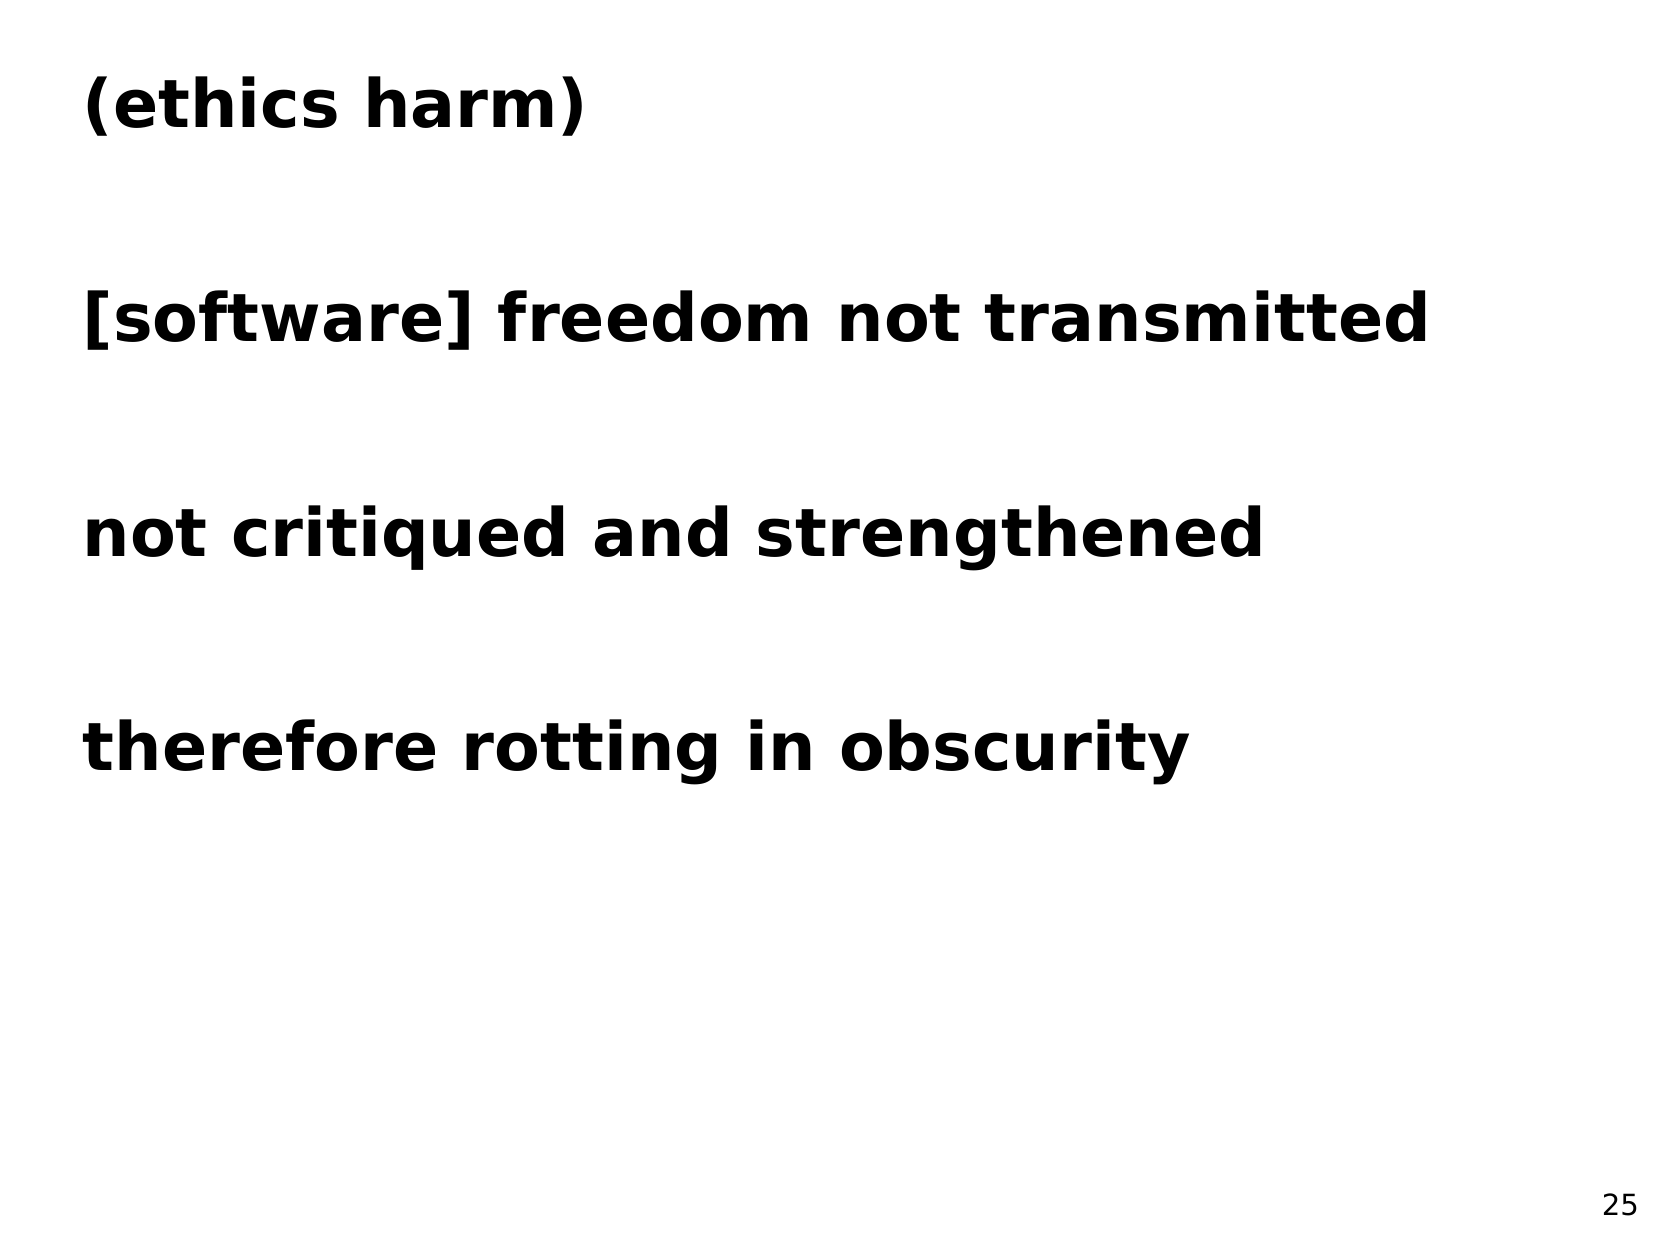

# (ethics harm)
[software] freedom not transmitted
not critiqued and strengthened
therefore rotting in obscurity